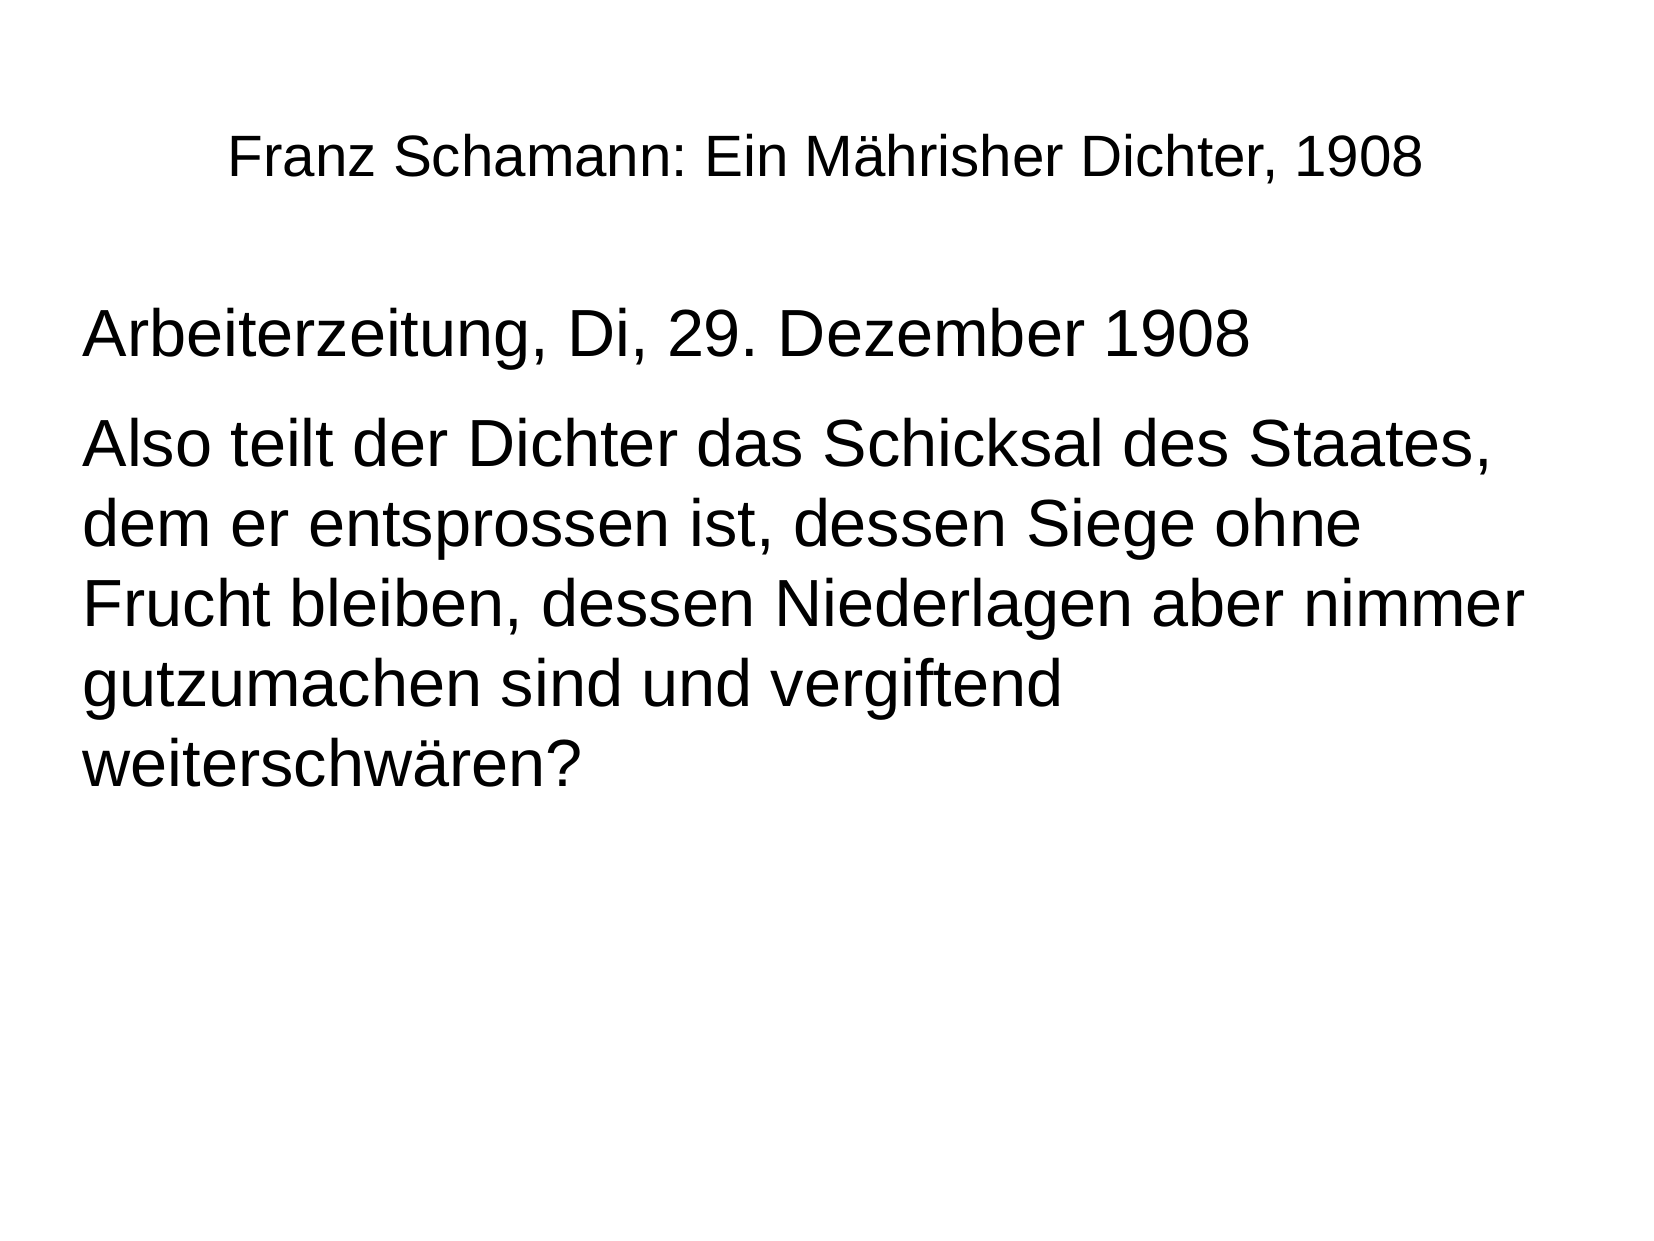

# Franz Schamann: Ein Mährisher Dichter, 1908
Arbeiterzeitung, Di, 29. Dezember 1908
Also teilt der Dichter das Schicksal des Staates, dem er entsprossen ist, dessen Siege ohne Frucht bleiben, dessen Niederlagen aber nimmer gutzumachen sind und vergiftend weiterschwären?